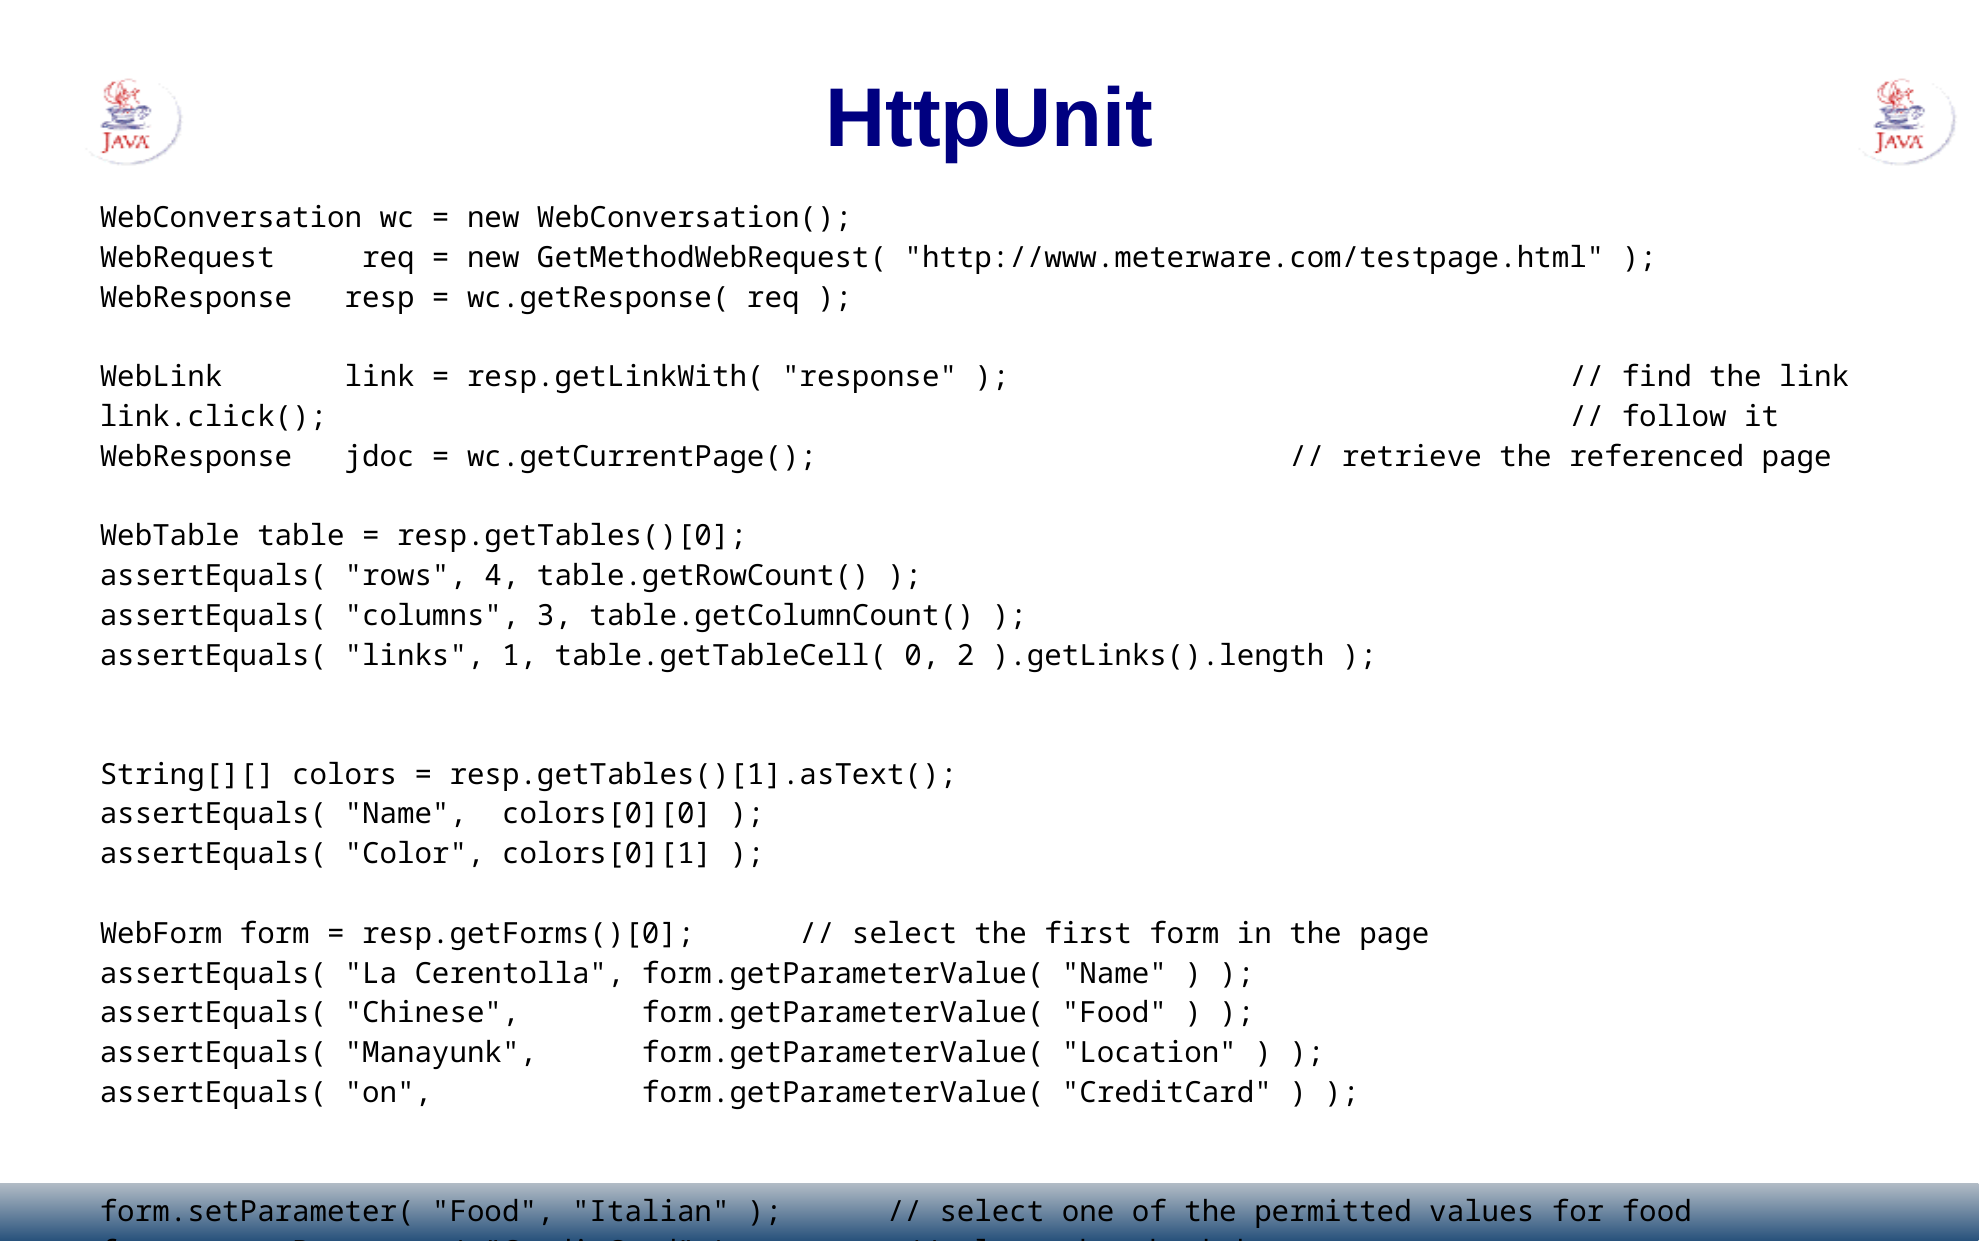

# HttpUnit
 WebConversation wc = new WebConversation();
 WebRequest req = new GetMethodWebRequest( "http://www.meterware.com/testpage.html" );
 WebResponse resp = wc.getResponse( req );
 WebLink link = resp.getLinkWith( "response" ); // find the link
 link.click(); // follow it
 WebResponse jdoc = wc.getCurrentPage(); // retrieve the referenced page
 WebTable table = resp.getTables()[0];
 assertEquals( "rows", 4, table.getRowCount() );
 assertEquals( "columns", 3, table.getColumnCount() );
 assertEquals( "links", 1, table.getTableCell( 0, 2 ).getLinks().length );
 String[][] colors = resp.getTables()[1].asText();
 assertEquals( "Name", colors[0][0] );
 assertEquals( "Color", colors[0][1] );
 WebForm form = resp.getForms()[0]; // select the first form in the page
 assertEquals( "La Cerentolla", form.getParameterValue( "Name" ) );
 assertEquals( "Chinese", form.getParameterValue( "Food" ) );
 assertEquals( "Manayunk", form.getParameterValue( "Location" ) );
 assertEquals( "on", form.getParameterValue( "CreditCard" ) );
 form.setParameter( "Food", "Italian" ); // select one of the permitted values for food
 form.removeParameter( "CreditCard" ); // clear the check box
 form.submit(); // submit the form